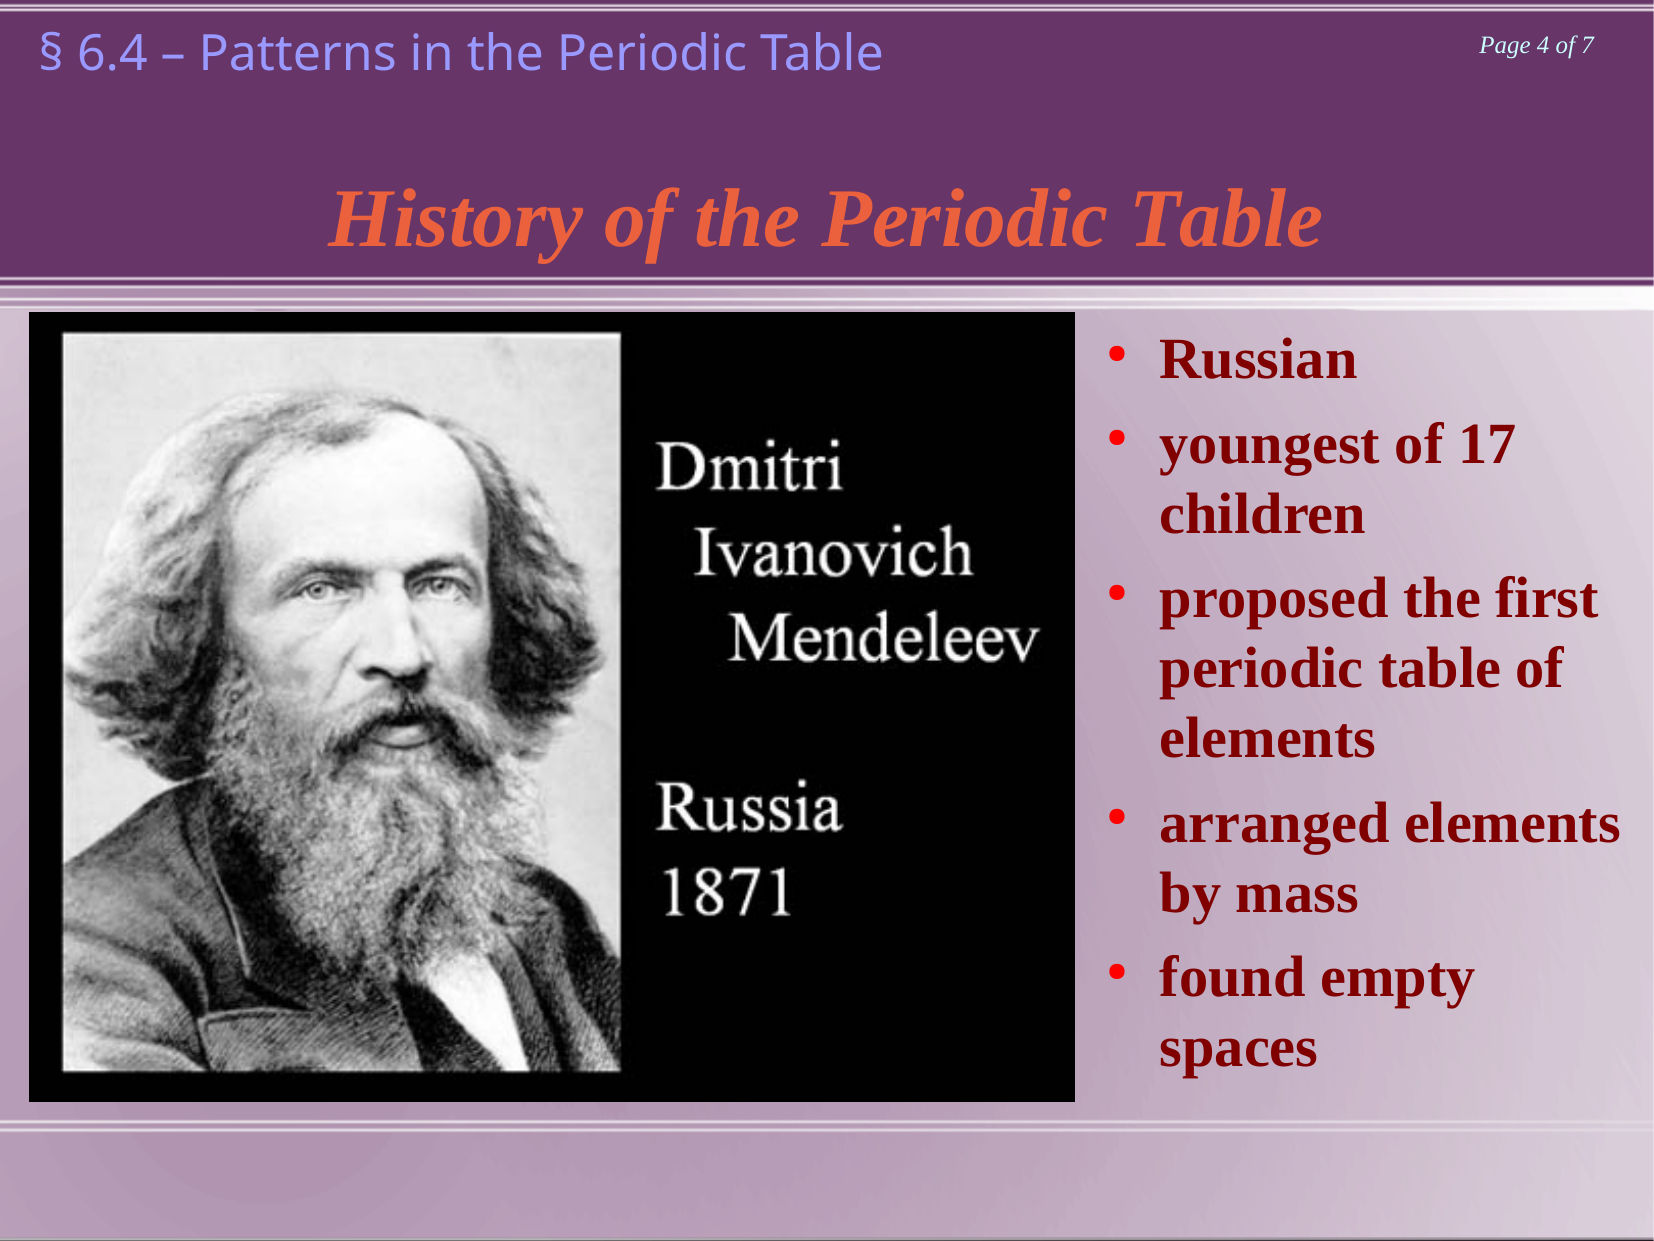

§ 6.4 – Patterns in the Periodic Table
Page of 7
# History of the Periodic Table
Russian
youngest of 17 children
proposed the first periodic table of elements
arranged elements by mass
found empty spaces